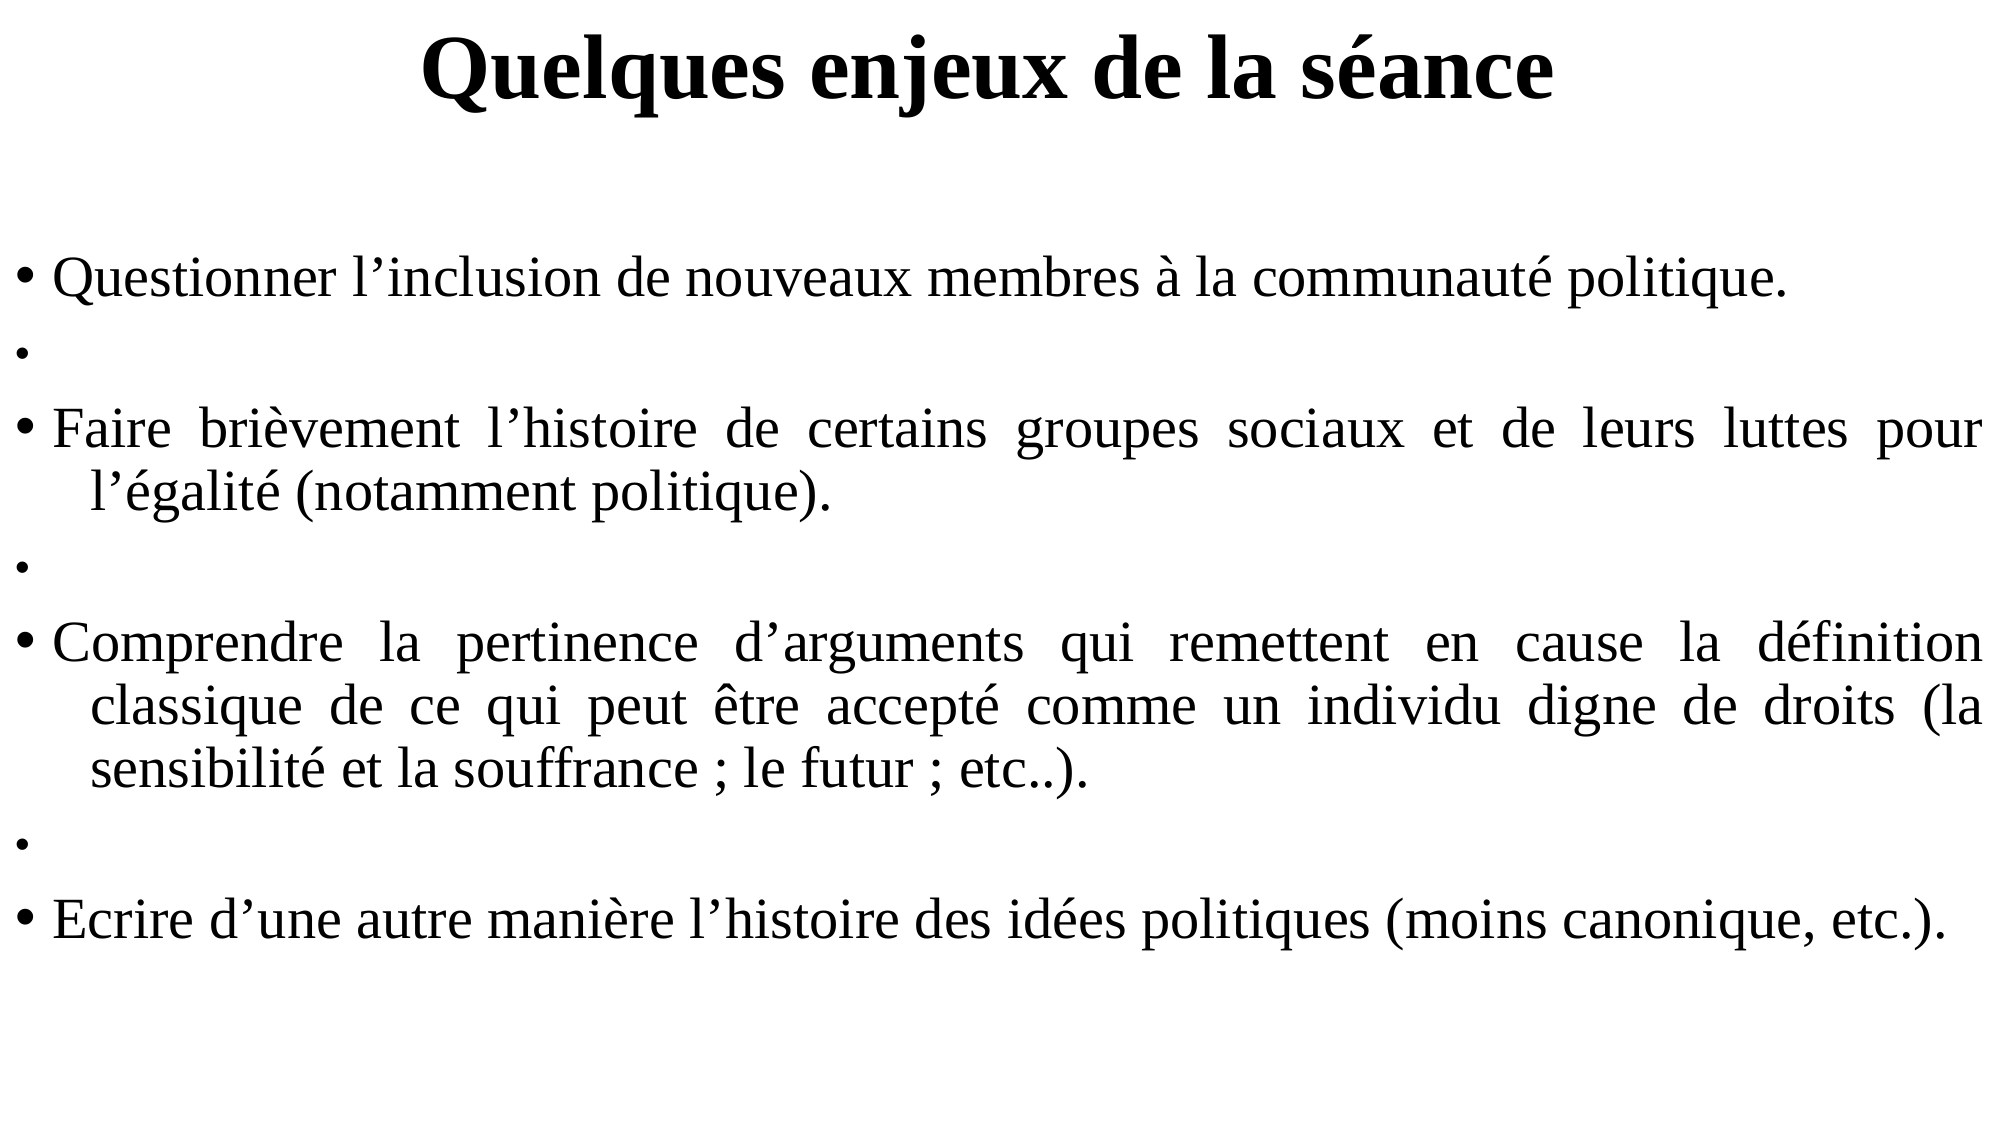

# Quelques enjeux de la séance
Questionner l’inclusion de nouveaux membres à la communauté politique.
Faire brièvement l’histoire de certains groupes sociaux et de leurs luttes pour l’égalité (notamment politique).
Comprendre la pertinence d’arguments qui remettent en cause la définition classique de ce qui peut être accepté comme un individu digne de droits (la sensibilité et la souffrance ; le futur ; etc..).
Ecrire d’une autre manière l’histoire des idées politiques (moins canonique, etc.).